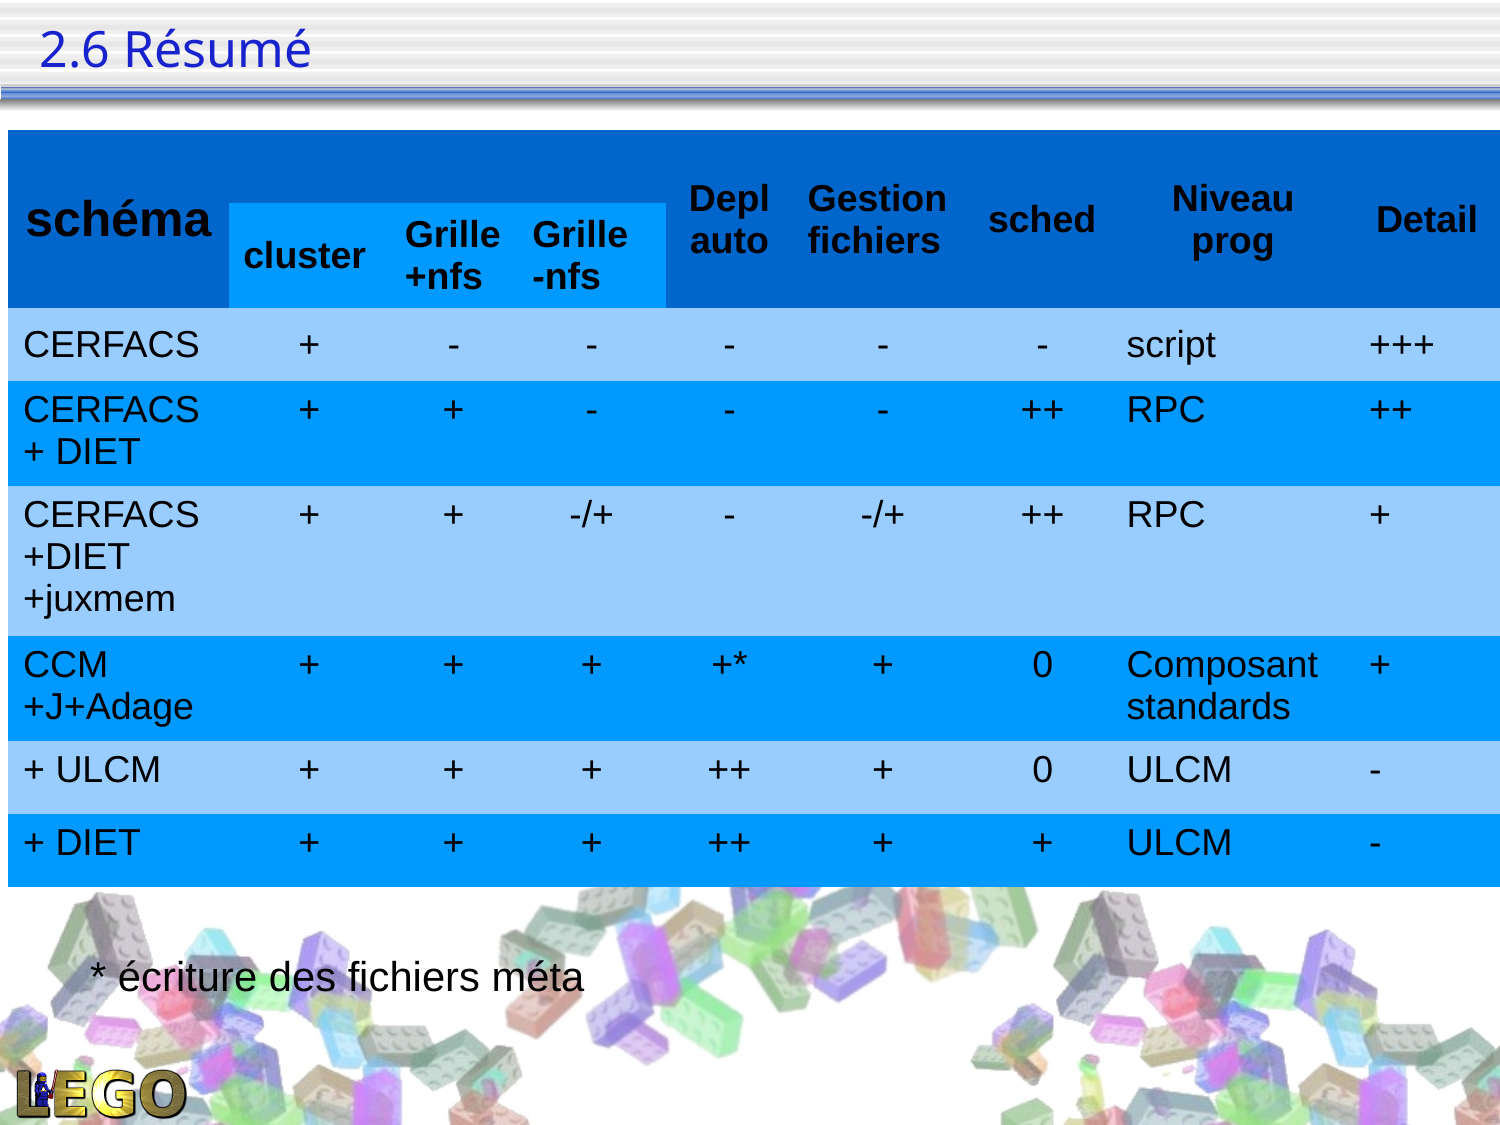

# 2.6 Résumé
| schéma | | | | Depl auto | Gestion fichiers | sched | Niveau prog | Detail |
| --- | --- | --- | --- | --- | --- | --- | --- | --- |
| | cluster | Grille +nfs | Grille -nfs | | | | | |
| CERFACS | + | - | - | - | - | - | script | +++ |
| CERFACS + DIET | + | + | - | - | - | ++ | RPC | ++ |
| CERFACS +DIET +juxmem | + | + | -/+ | - | -/+ | ++ | RPC | + |
| CCM +J+Adage | + | + | + | +\* | + | 0 | Composant standards | + |
| + ULCM | + | + | + | ++ | + | 0 | ULCM | - |
| + DIET | + | + | + | ++ | + | + | ULCM | - |
* écriture des fichiers méta